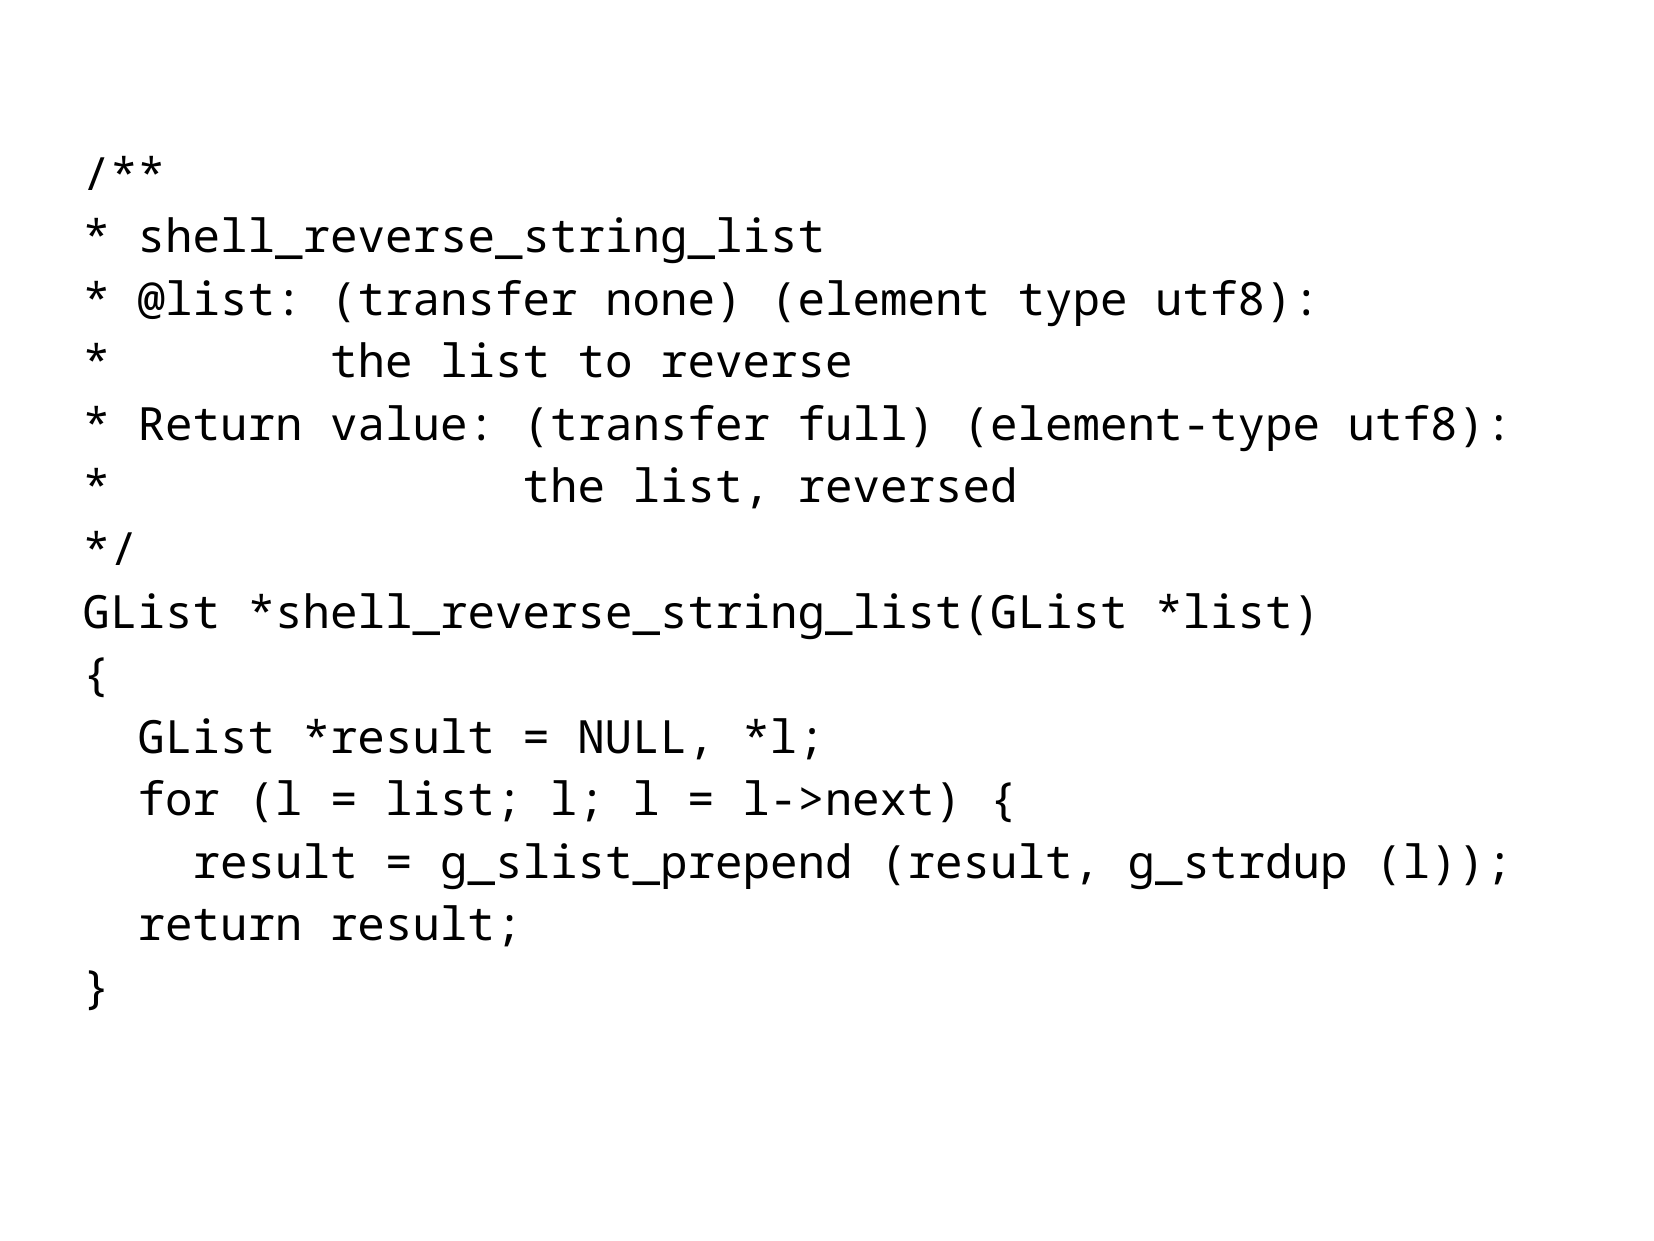

/**
* shell_reverse_string_list
* @list: (transfer none) (element type utf8):
* the list to reverse
* Return value: (transfer full) (element-type utf8):
* the list, reversed
*/
GList *shell_reverse_string_list(GList *list)
{
 GList *result = NULL, *l;
 for (l = list; l; l = l->next) {
 result = g_slist_prepend (result, g_strdup (l));
 return result;
}